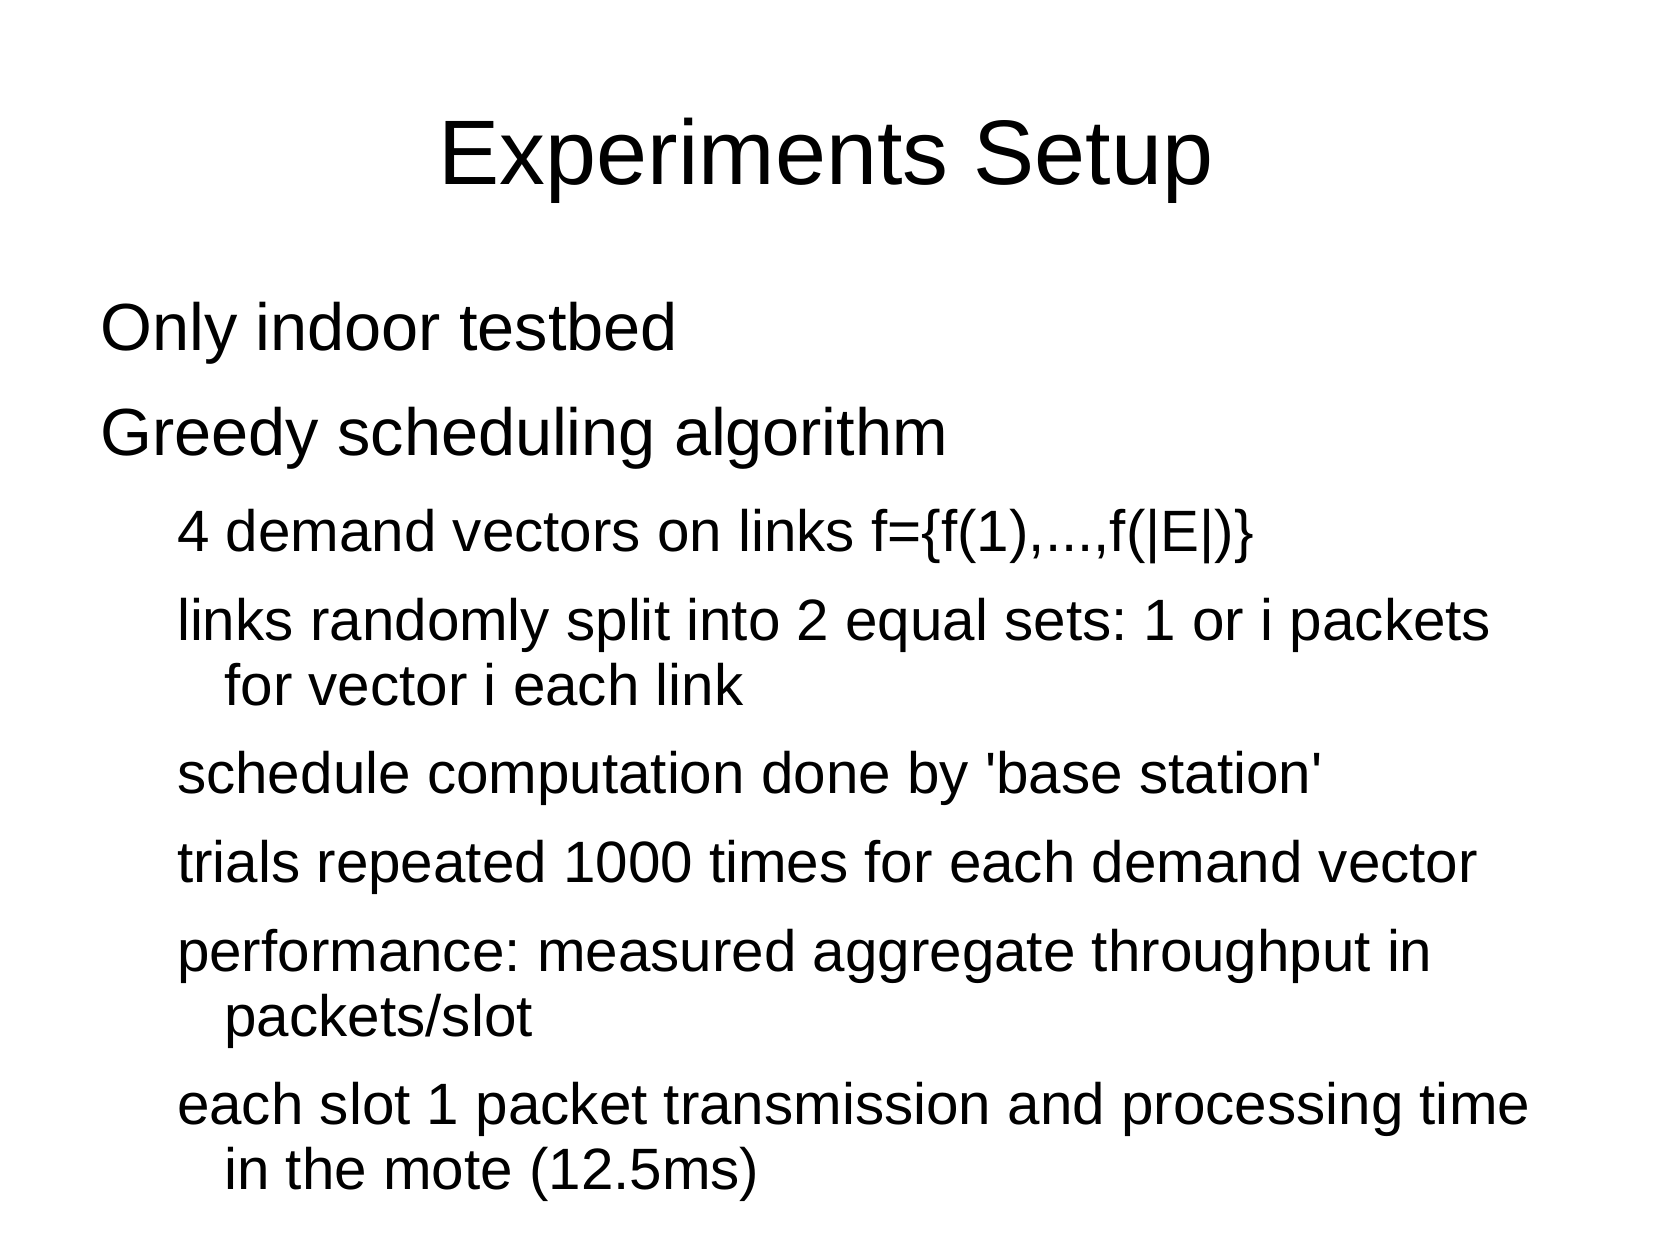

# Experiments Setup
Only indoor testbed
Greedy scheduling algorithm
4 demand vectors on links f={f(1),...,f(|E|)}
links randomly split into 2 equal sets: 1 or i packets for vector i each link
schedule computation done by 'base station'
trials repeated 1000 times for each demand vector
performance: measured aggregate throughput in packets/slot
each slot 1 packet transmission and processing time in the mote (12.5ms)